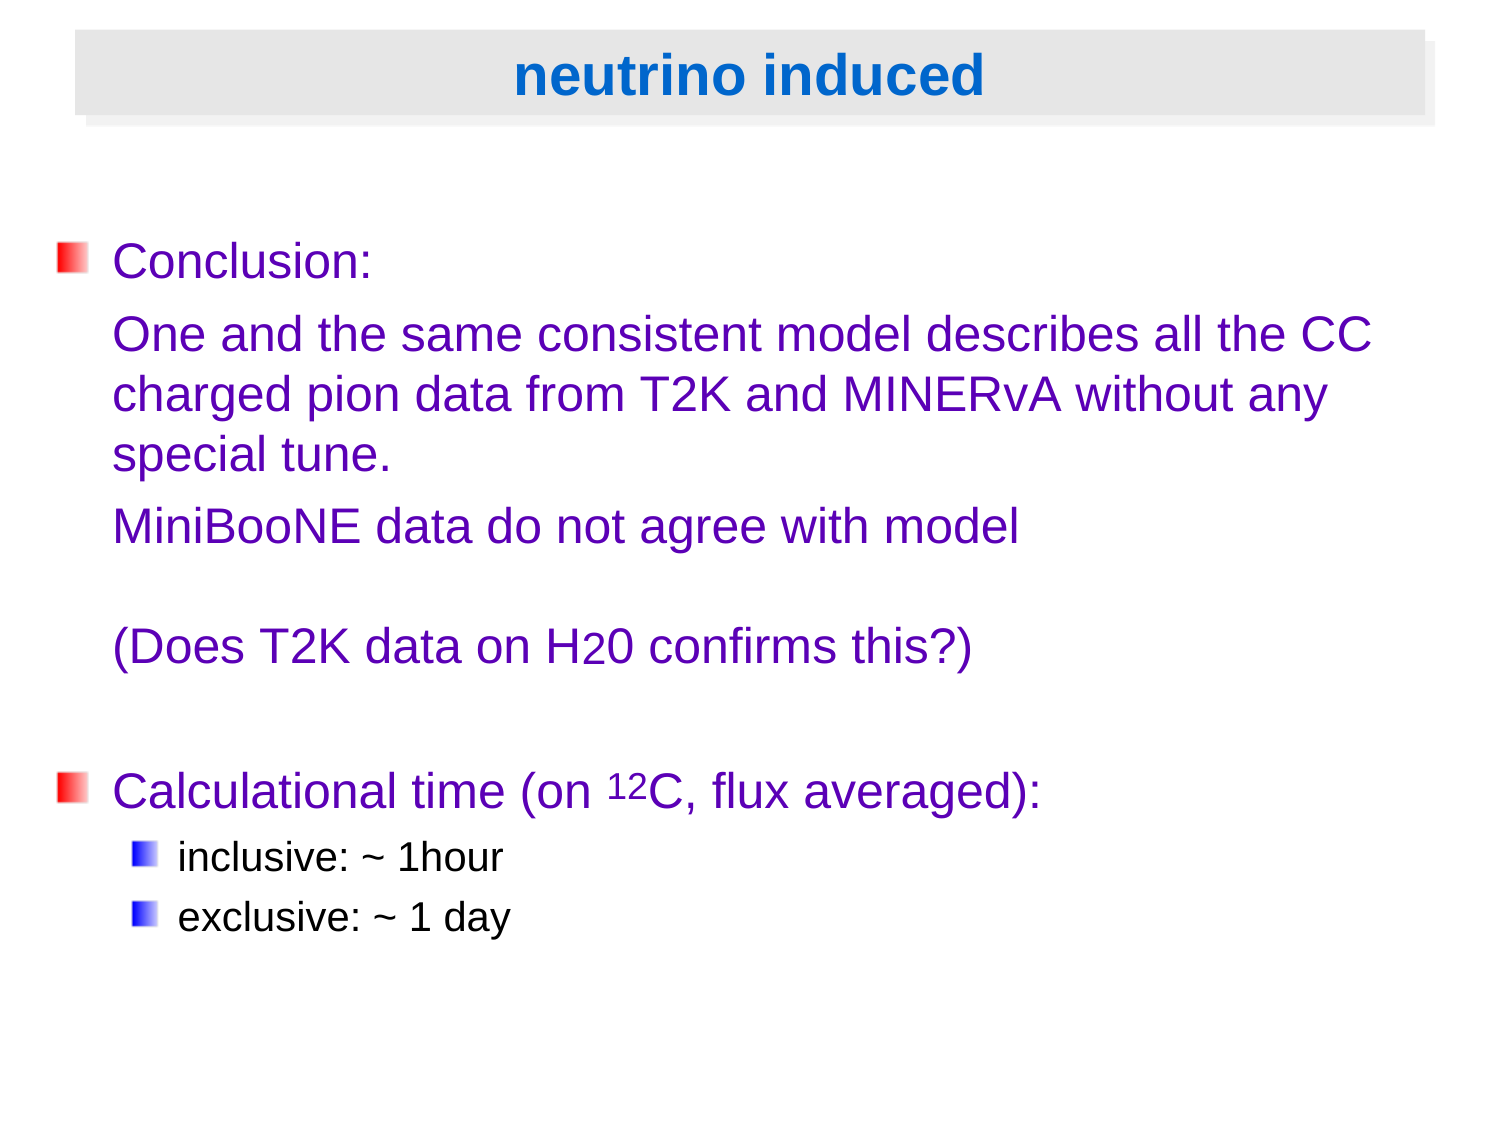

# neutrino induced
Conclusion:
One and the same consistent model describes all the CC charged pion data from T2K and MINERvA without any special tune.
MiniBooNE data do not agree with model
(Does T2K data on H20 confirms this?)
Calculational time (on 12C, flux averaged):
inclusive: ~ 1hour
exclusive: ~ 1 day